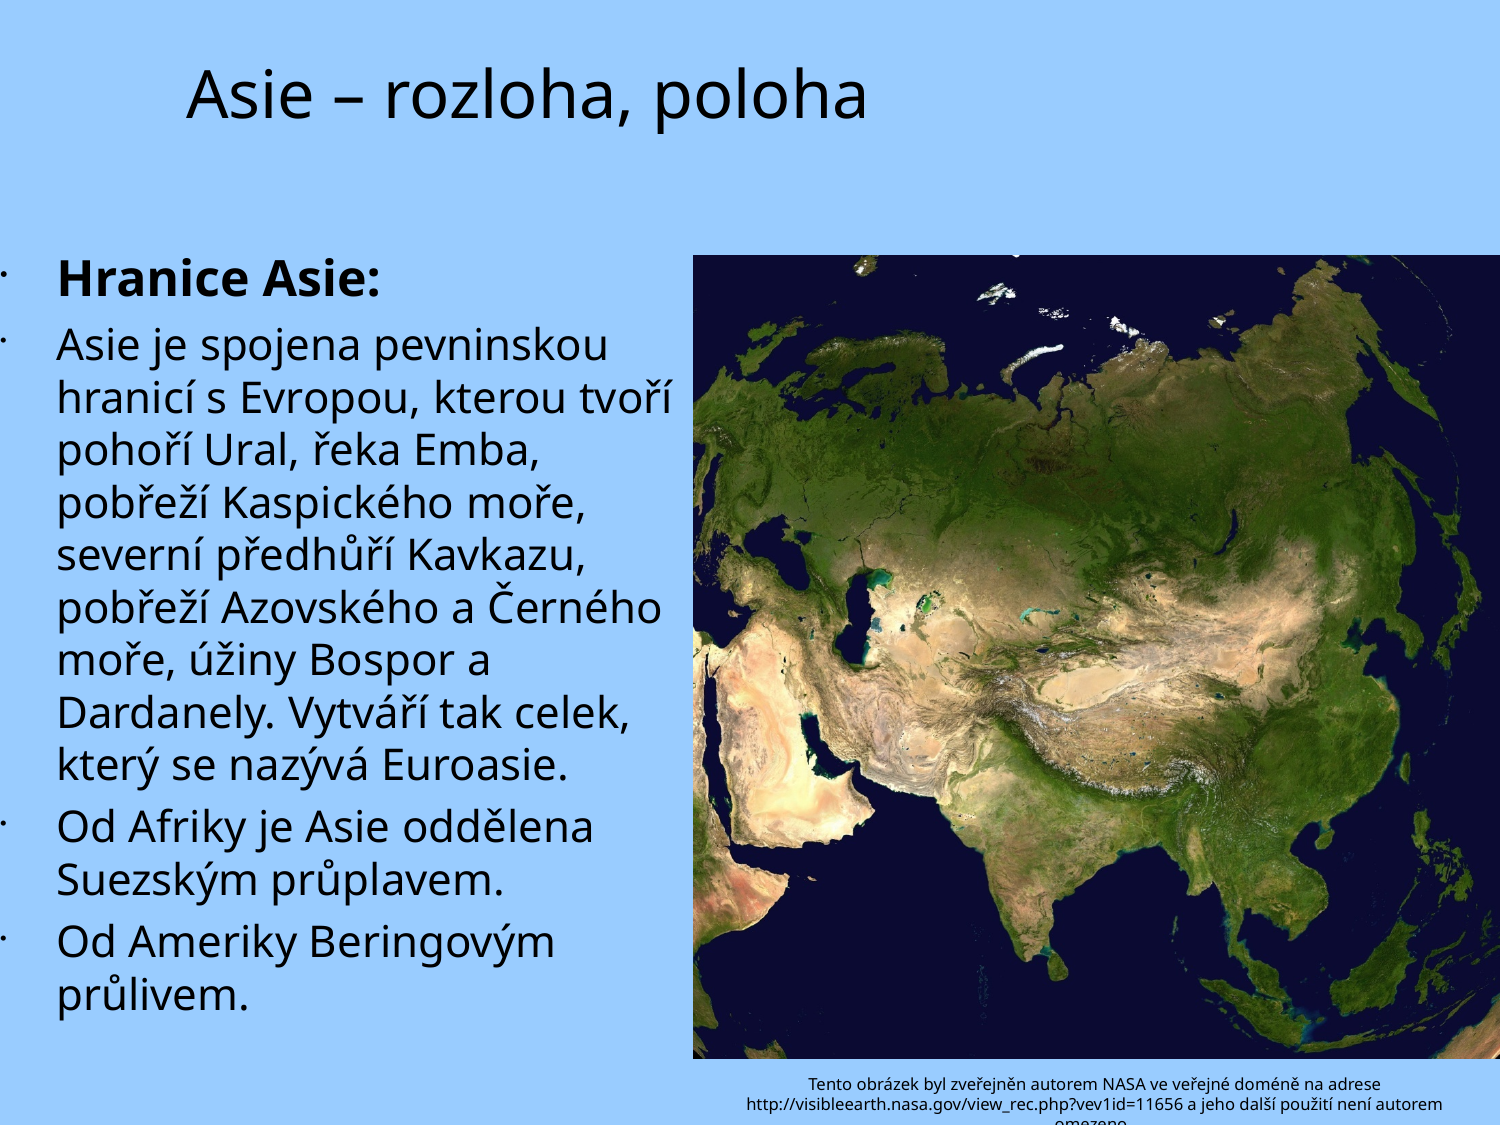

# Asie – rozloha, poloha
Hranice Asie:
Asie je spojena pevninskou hranicí s Evropou, kterou tvoří pohoří Ural, řeka Emba, pobřeží Kaspického moře, severní předhůří Kavkazu, pobřeží Azovského a Černého moře, úžiny Bospor a Dardanely. Vytváří tak celek, který se nazývá Euroasie.
Od Afriky je Asie oddělena Suezským průplavem.
Od Ameriky Beringovým průlivem.
Tento obrázek byl zveřejněn autorem NASA ve veřejné doméně na adrese http://visibleearth.nasa.gov/view_rec.php?vev1id=11656 a jeho další použití není autorem omezeno.